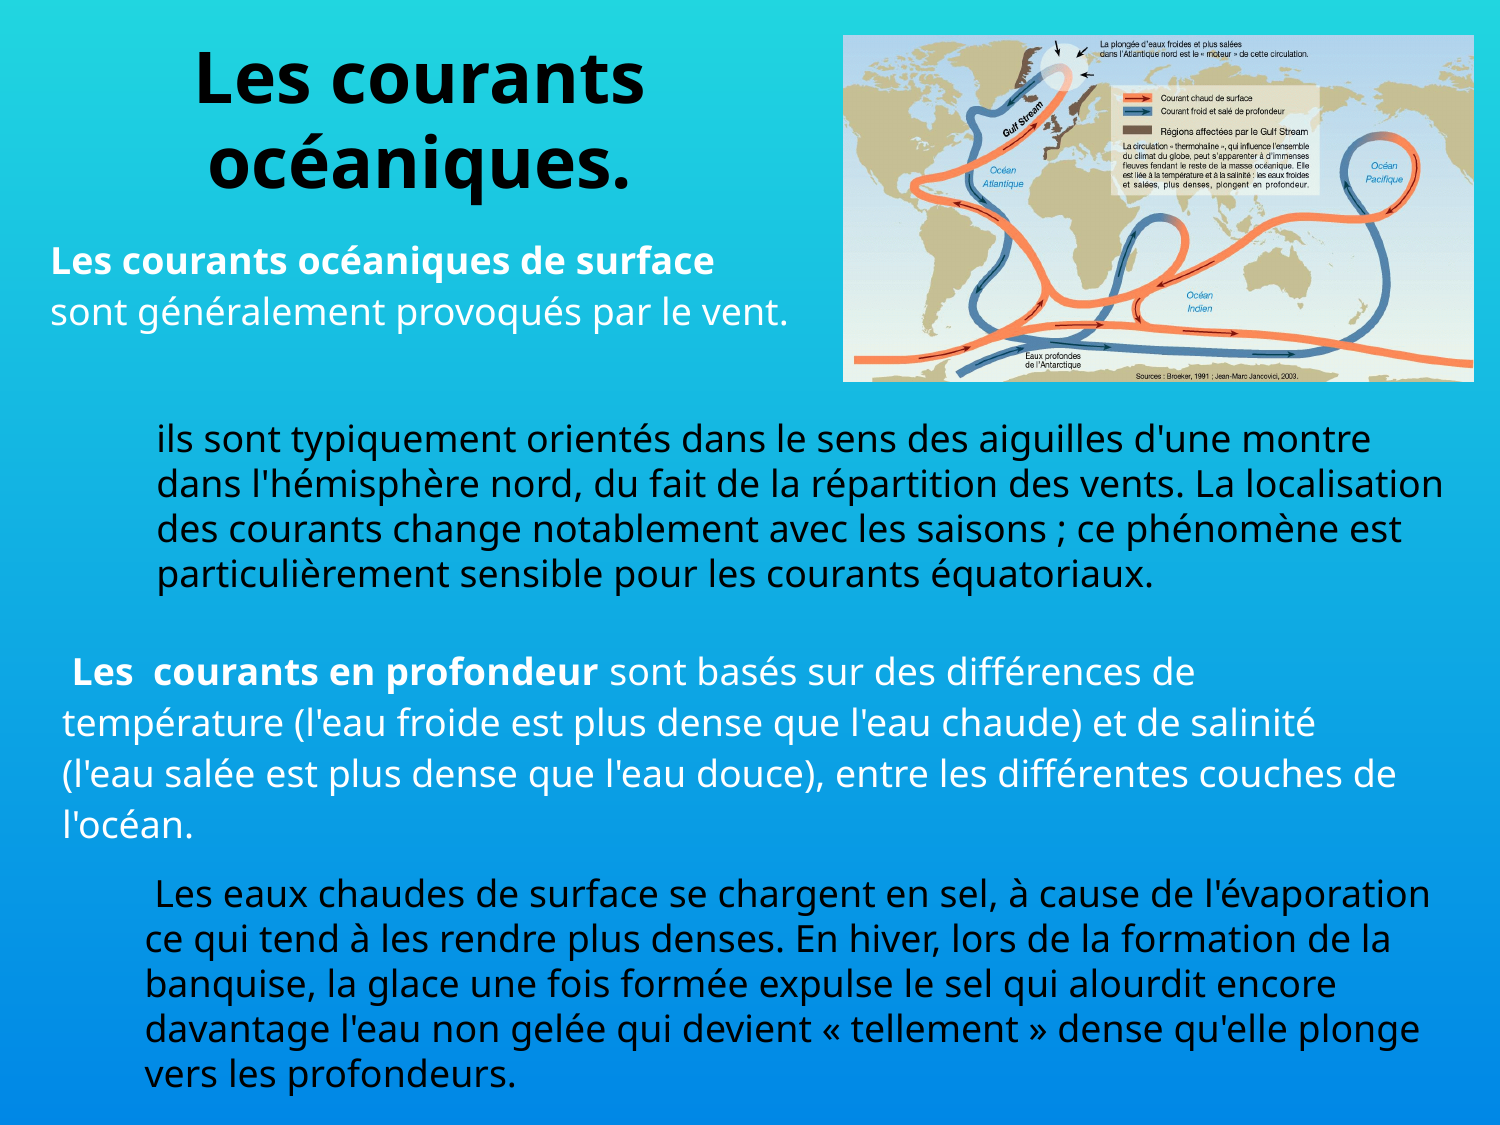

# Les courants océaniques.
Les courants océaniques de surface sont généralement provoqués par le vent.
ils sont typiquement orientés dans le sens des aiguilles d'une montre dans l'hémisphère nord, du fait de la répartition des vents. La localisation des courants change notablement avec les saisons ; ce phénomène est particulièrement sensible pour les courants équatoriaux.
 Les courants en profondeur sont basés sur des différences de température (l'eau froide est plus dense que l'eau chaude) et de salinité (l'eau salée est plus dense que l'eau douce), entre les différentes couches de l'océan.
 Les eaux chaudes de surface se chargent en sel, à cause de l'évaporation ce qui tend à les rendre plus denses. En hiver, lors de la formation de la banquise, la glace une fois formée expulse le sel qui alourdit encore davantage l'eau non gelée qui devient « tellement » dense qu'elle plonge vers les profondeurs.